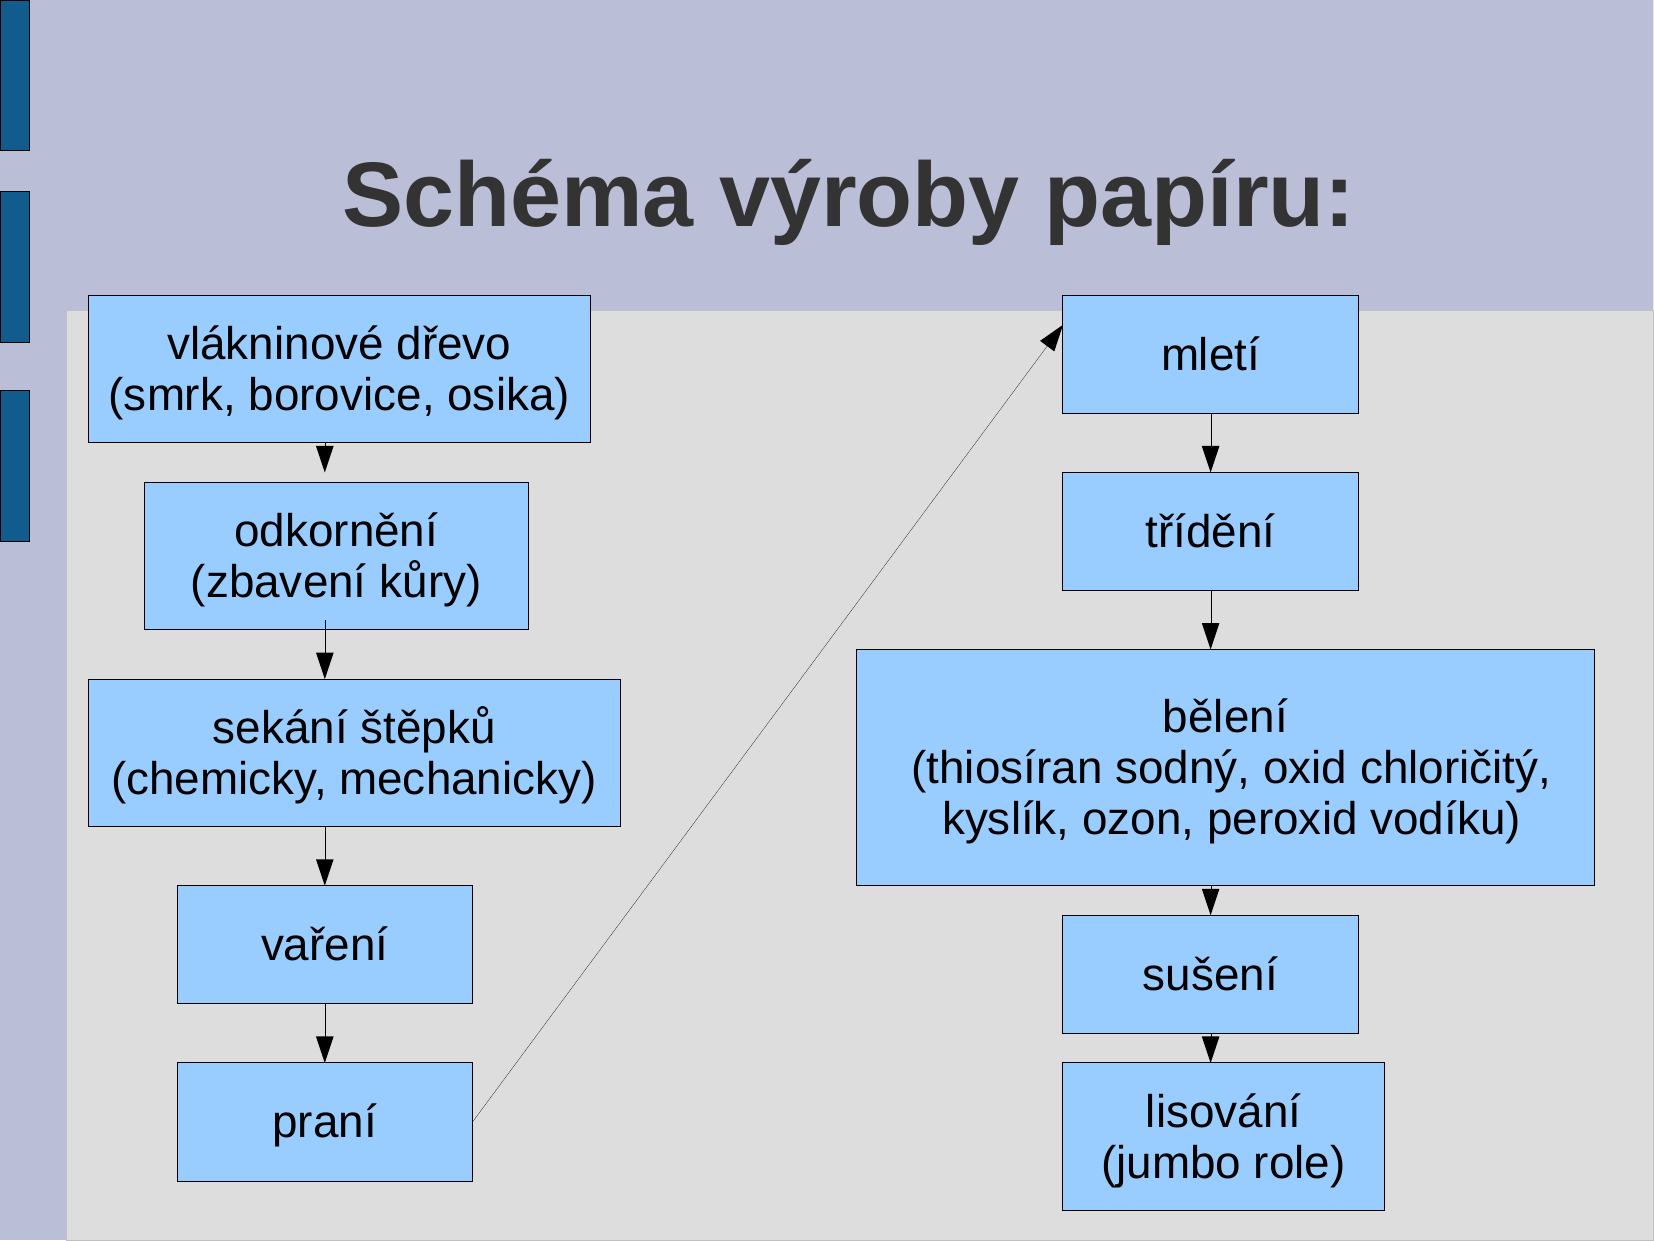

# Schéma výroby papíru:
vlákninové dřevo
(smrk, borovice, osika)
mletí
třídění
odkornění
(zbavení kůry)
bělení
 (thiosíran sodný, oxid chloričitý,
 kyslík, ozon, peroxid vodíku)
sekání štěpků
(chemicky, mechanicky)
vaření
sušení
praní
lisování
(jumbo role)